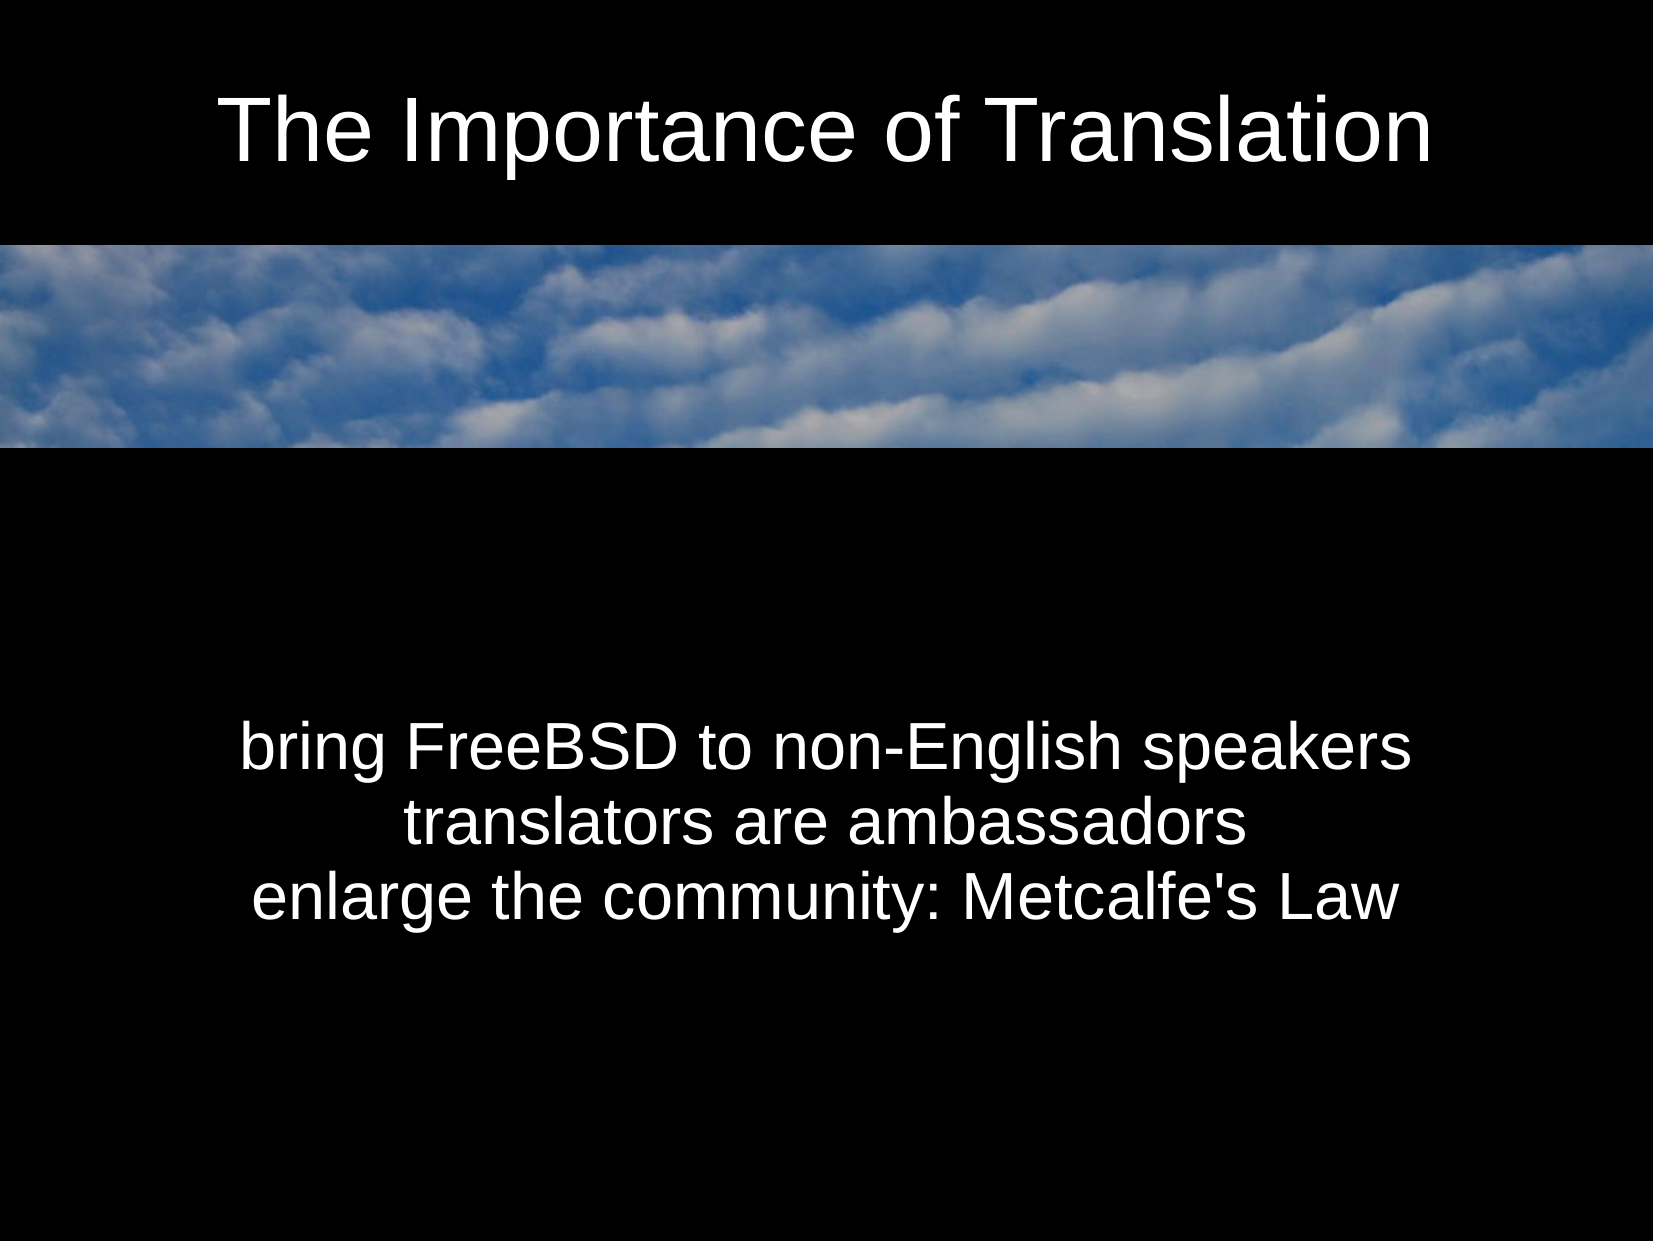

# The Importance of Translation
bring FreeBSD to non-English speakers
translators are ambassadors
enlarge the community: Metcalfe's Law